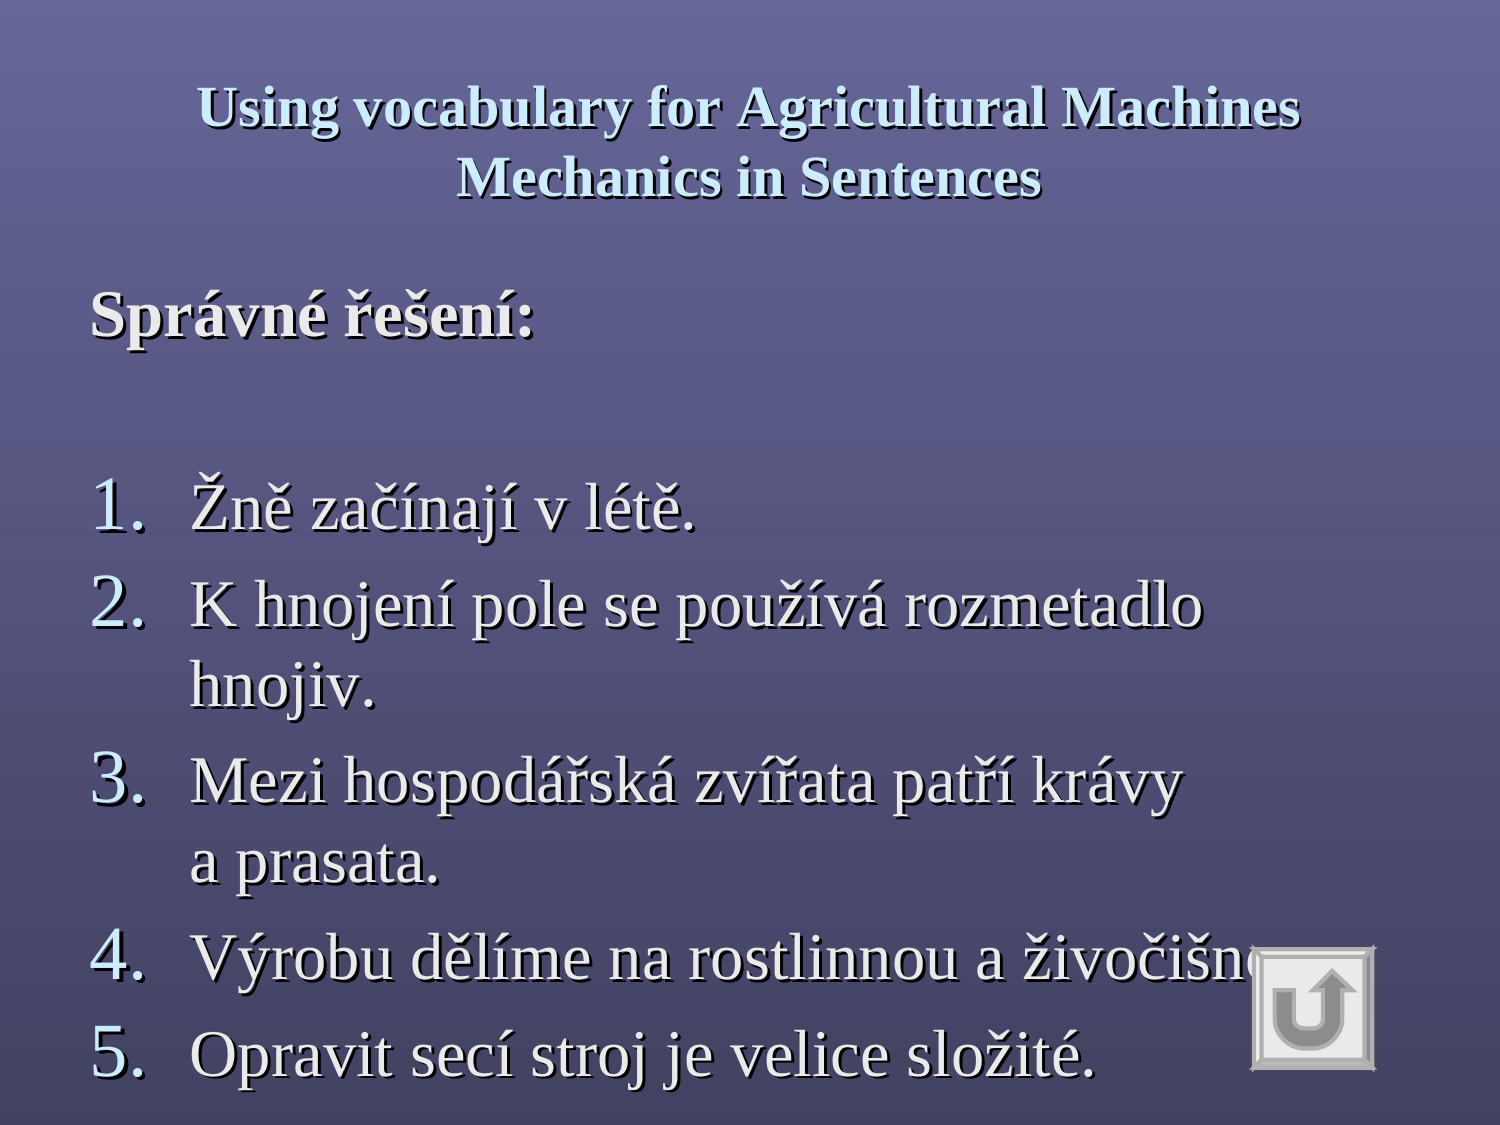

# Using vocabulary for Agricultural Machines Mechanics in Sentences
Správné řešení:
Žně začínají v létě.
K hnojení pole se používá rozmetadlo hnojiv.
Mezi hospodářská zvířata patří krávy
a prasata.
Výrobu dělíme na rostlinnou a živočišnou.
Opravit secí stroj je velice složité.